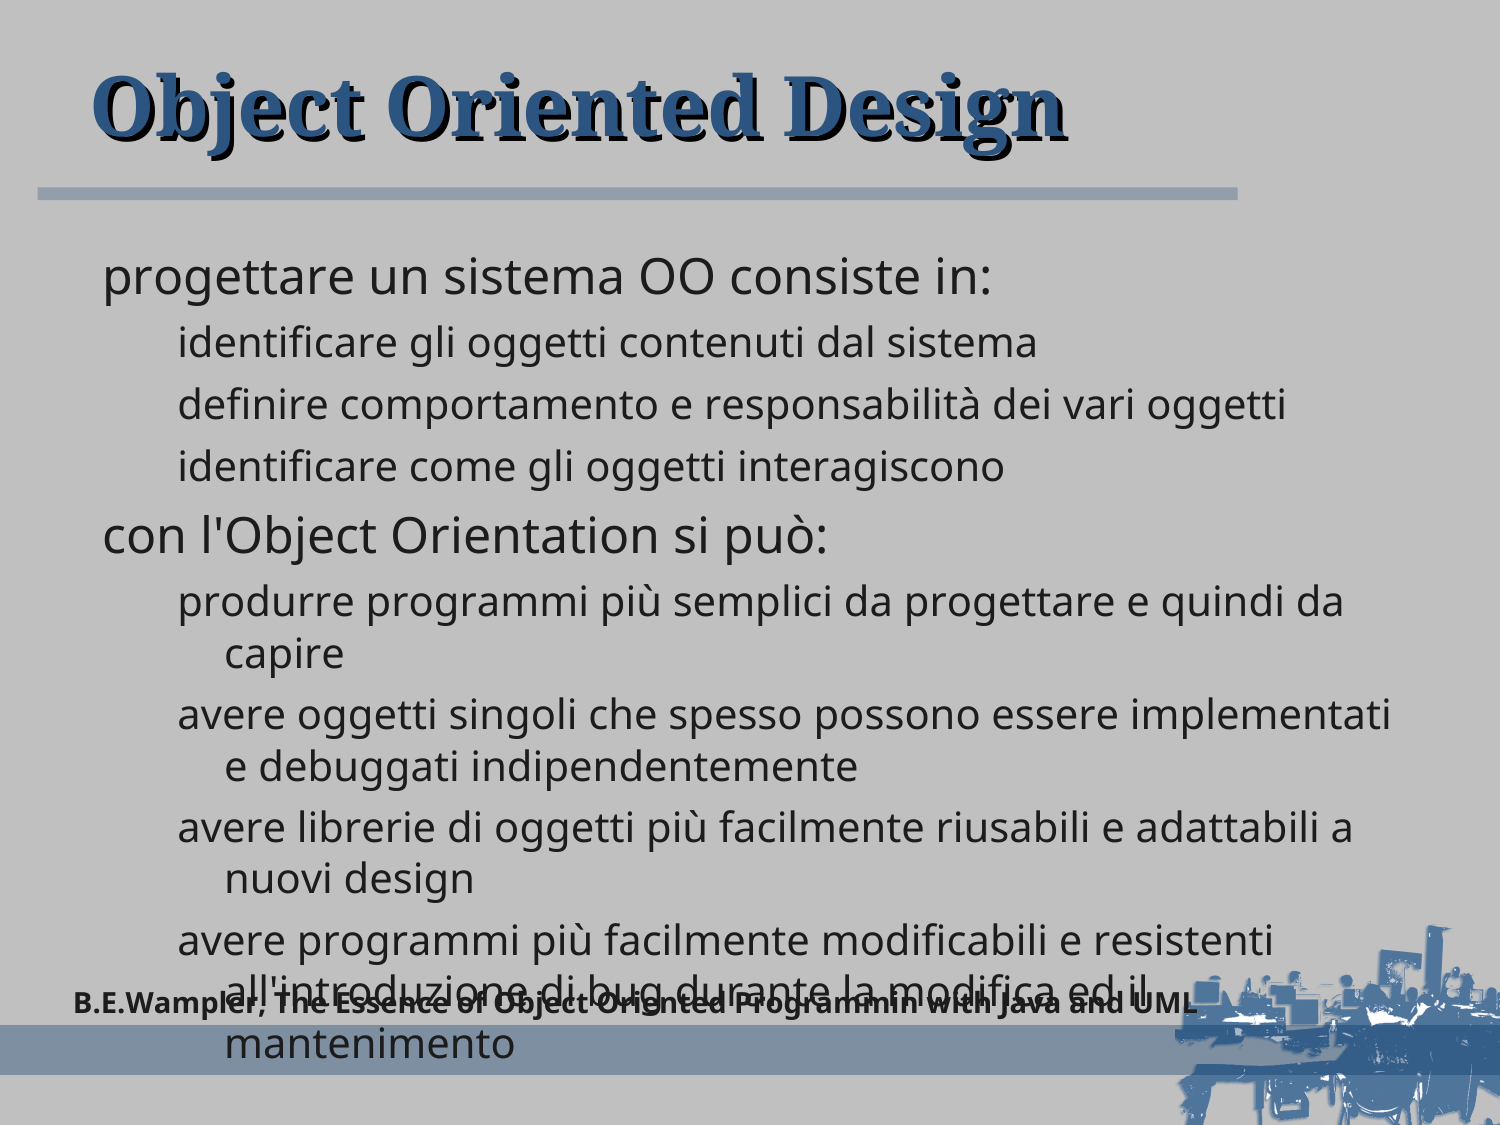

# Object Oriented Design
progettare un sistema OO consiste in:
identificare gli oggetti contenuti dal sistema
definire comportamento e responsabilità dei vari oggetti
identificare come gli oggetti interagiscono
con l'Object Orientation si può:
produrre programmi più semplici da progettare e quindi da capire
avere oggetti singoli che spesso possono essere implementati e debuggati indipendentemente
avere librerie di oggetti più facilmente riusabili e adattabili a nuovi design
avere programmi più facilmente modificabili e resistenti all'introduzione di bug durante la modifica ed il mantenimento
B.E.Wampler, The Essence of Object Oriented Programmin with Java and UML